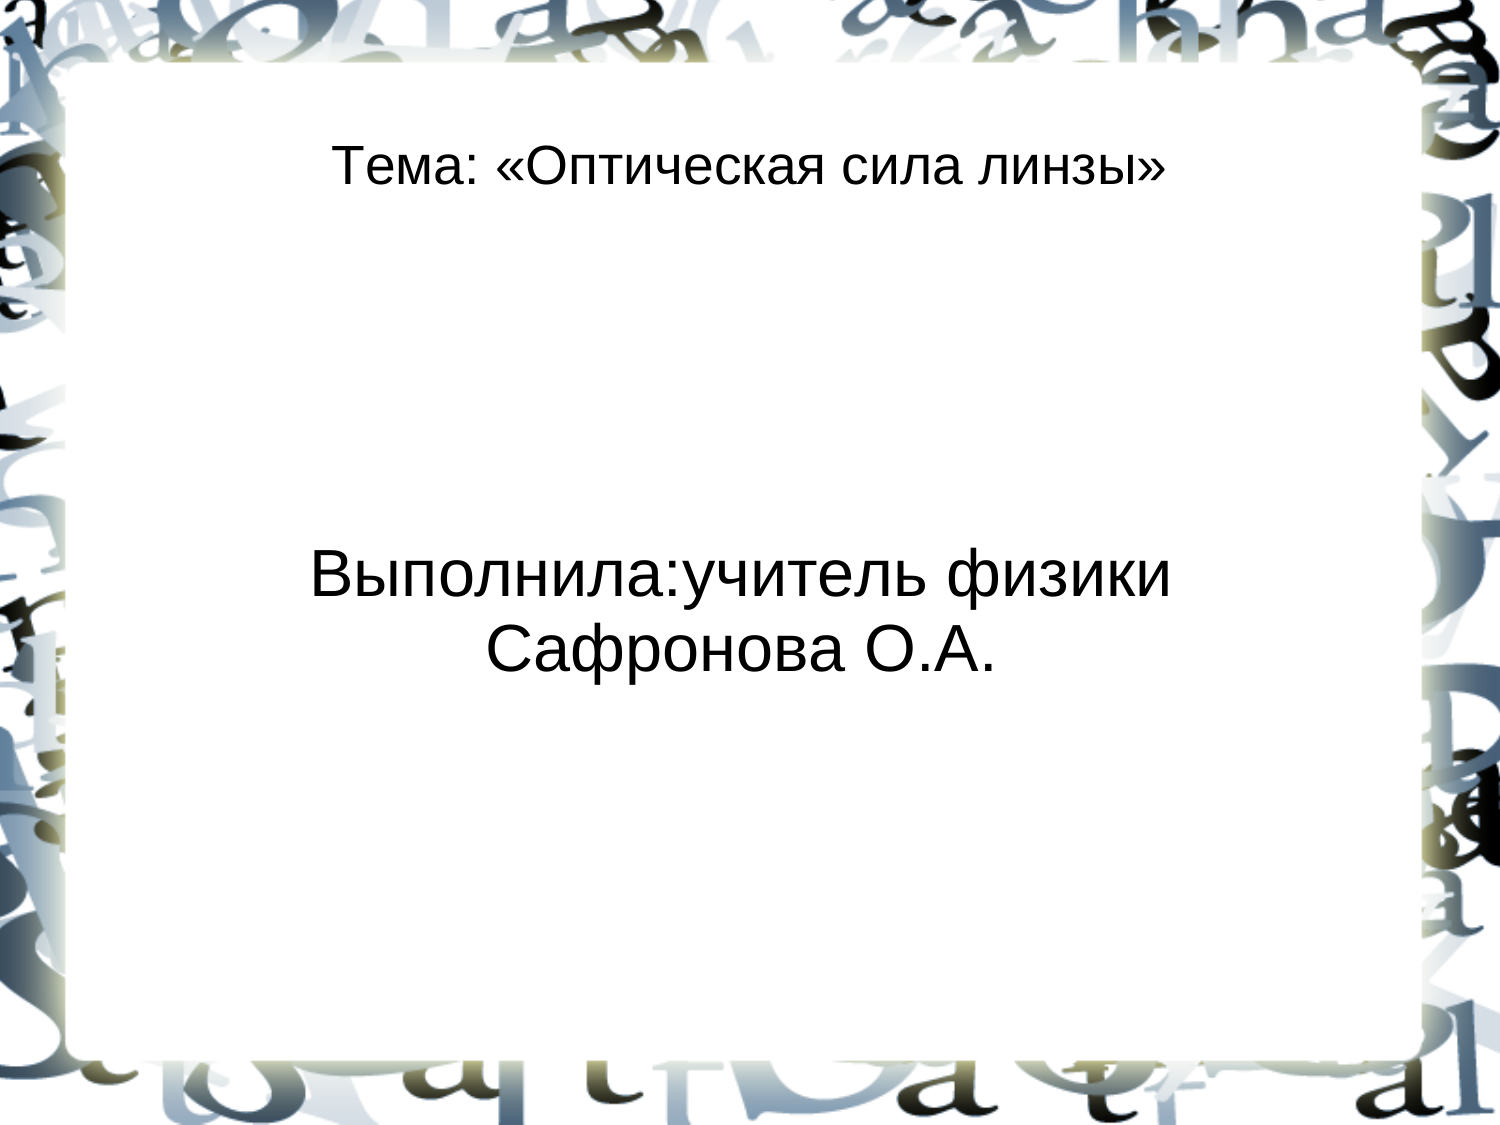

# Тема: «Оптическая сила линзы»
Выполнила:учитель физики
Сафронова О.А.